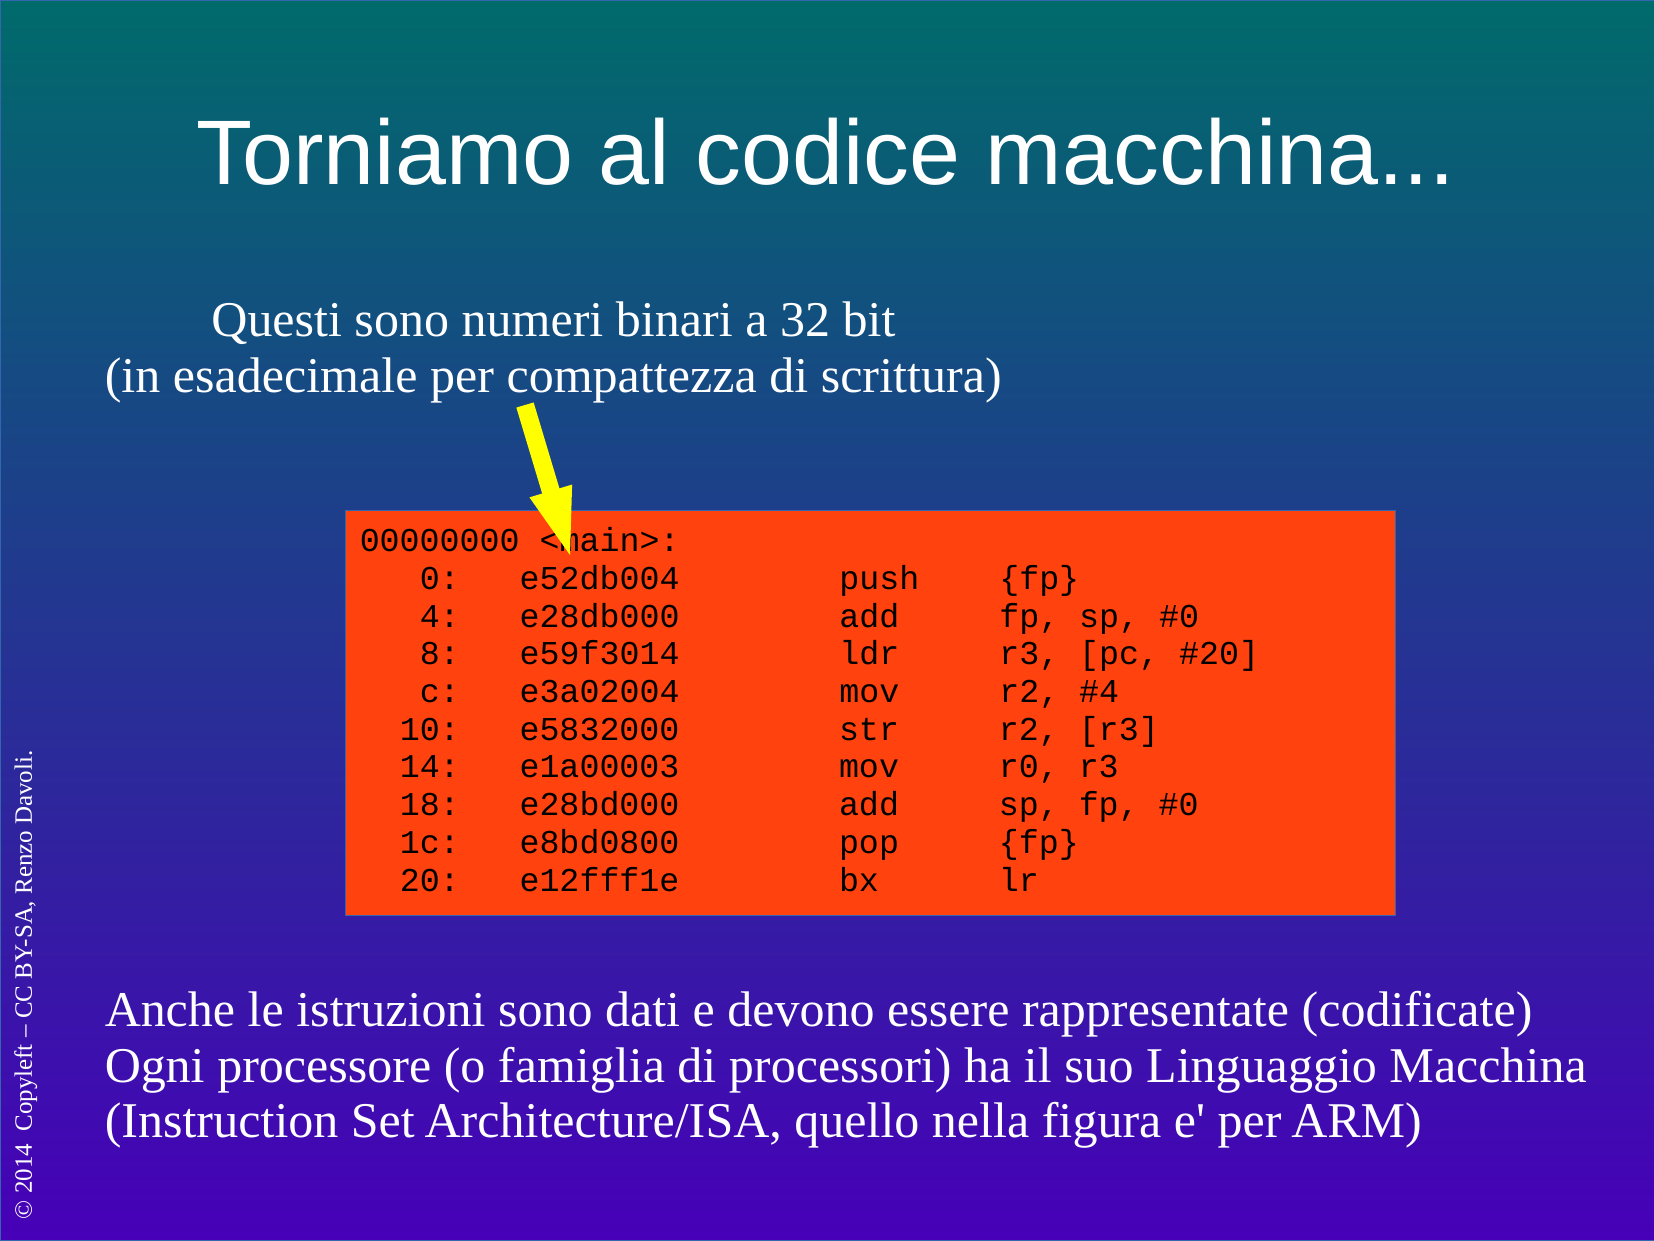

# Torniamo al codice macchina...
Questi sono numeri binari a 32 bit
(in esadecimale per compattezza di scrittura)
00000000 <main>:
 0: e52db004 push {fp}
 4: e28db000 add fp, sp, #0
 8: e59f3014 ldr r3, [pc, #20]
 c: e3a02004 mov r2, #4
 10: e5832000 str r2, [r3]
 14: e1a00003 mov r0, r3
 18: e28bd000 add sp, fp, #0
 1c: e8bd0800 pop {fp}
 20: e12fff1e bx lr
Anche le istruzioni sono dati e devono essere rappresentate (codificate)
Ogni processore (o famiglia di processori) ha il suo Linguaggio Macchina
(Instruction Set Architecture/ISA, quello nella figura e' per ARM)